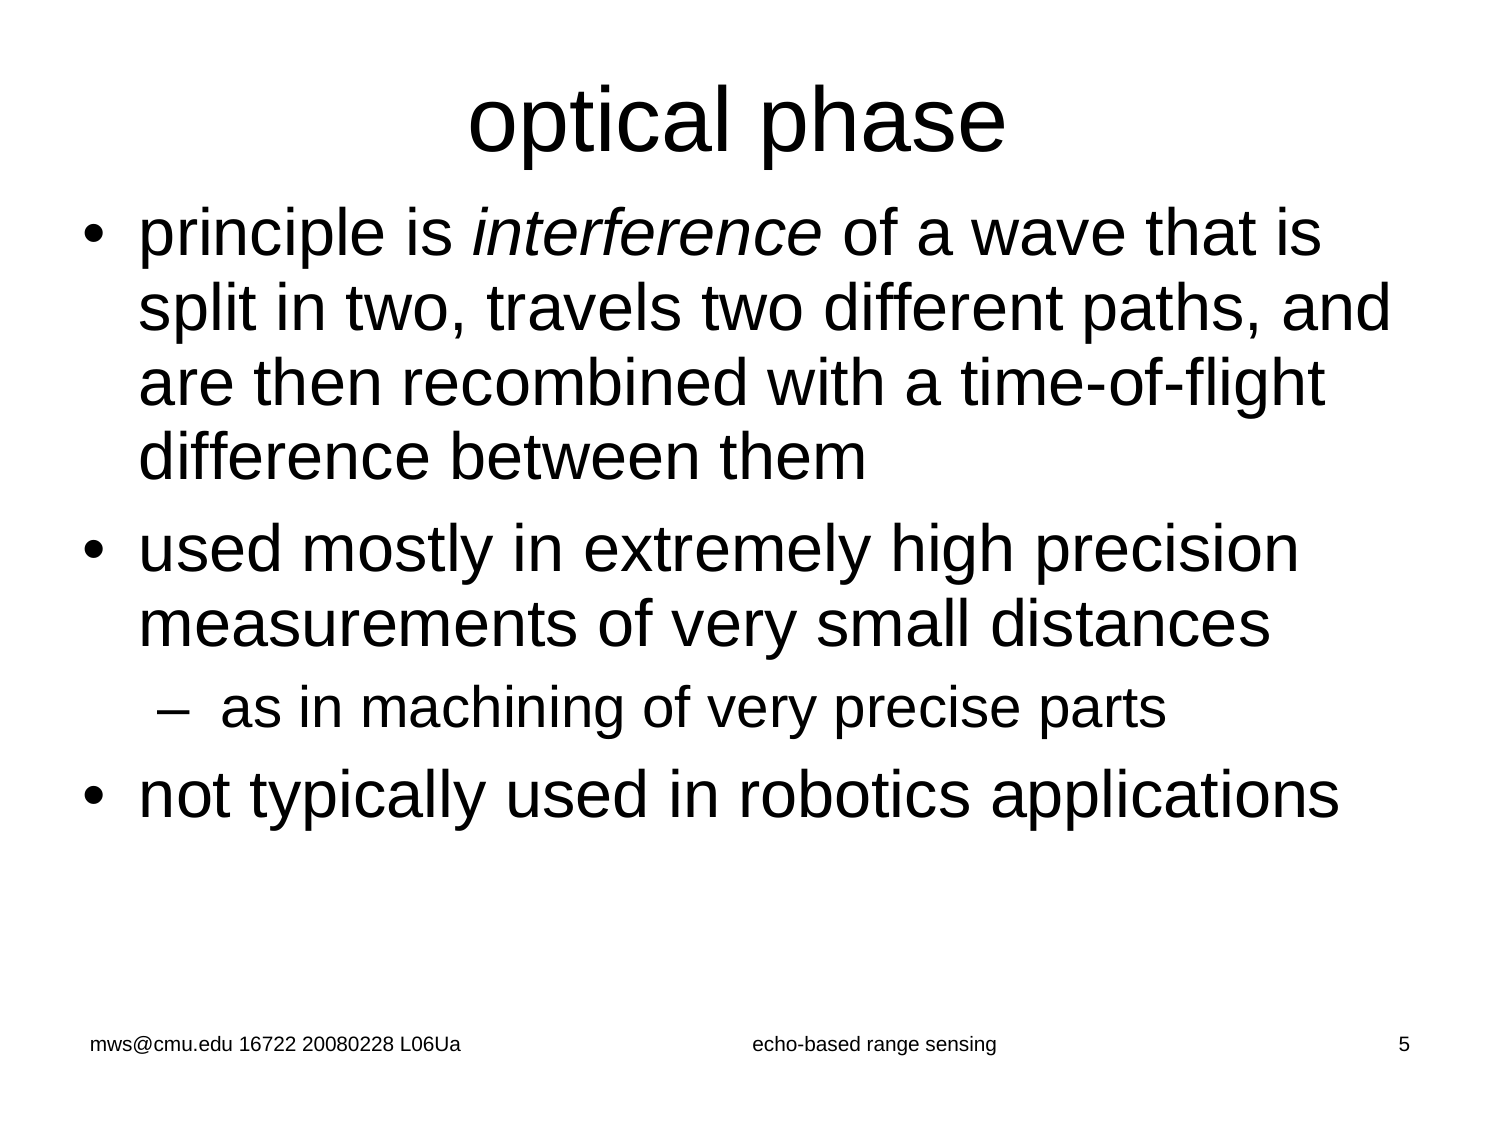

# optical phase
principle is interference of a wave that is split in two, travels two different paths, and are then recombined with a time-of-flight difference between them
used mostly in extremely high precision measurements of very small distances
 as in machining of very precise parts
not typically used in robotics applications
mws@cmu.edu 16722 20080228 L06Ua
echo-based range sensing
5